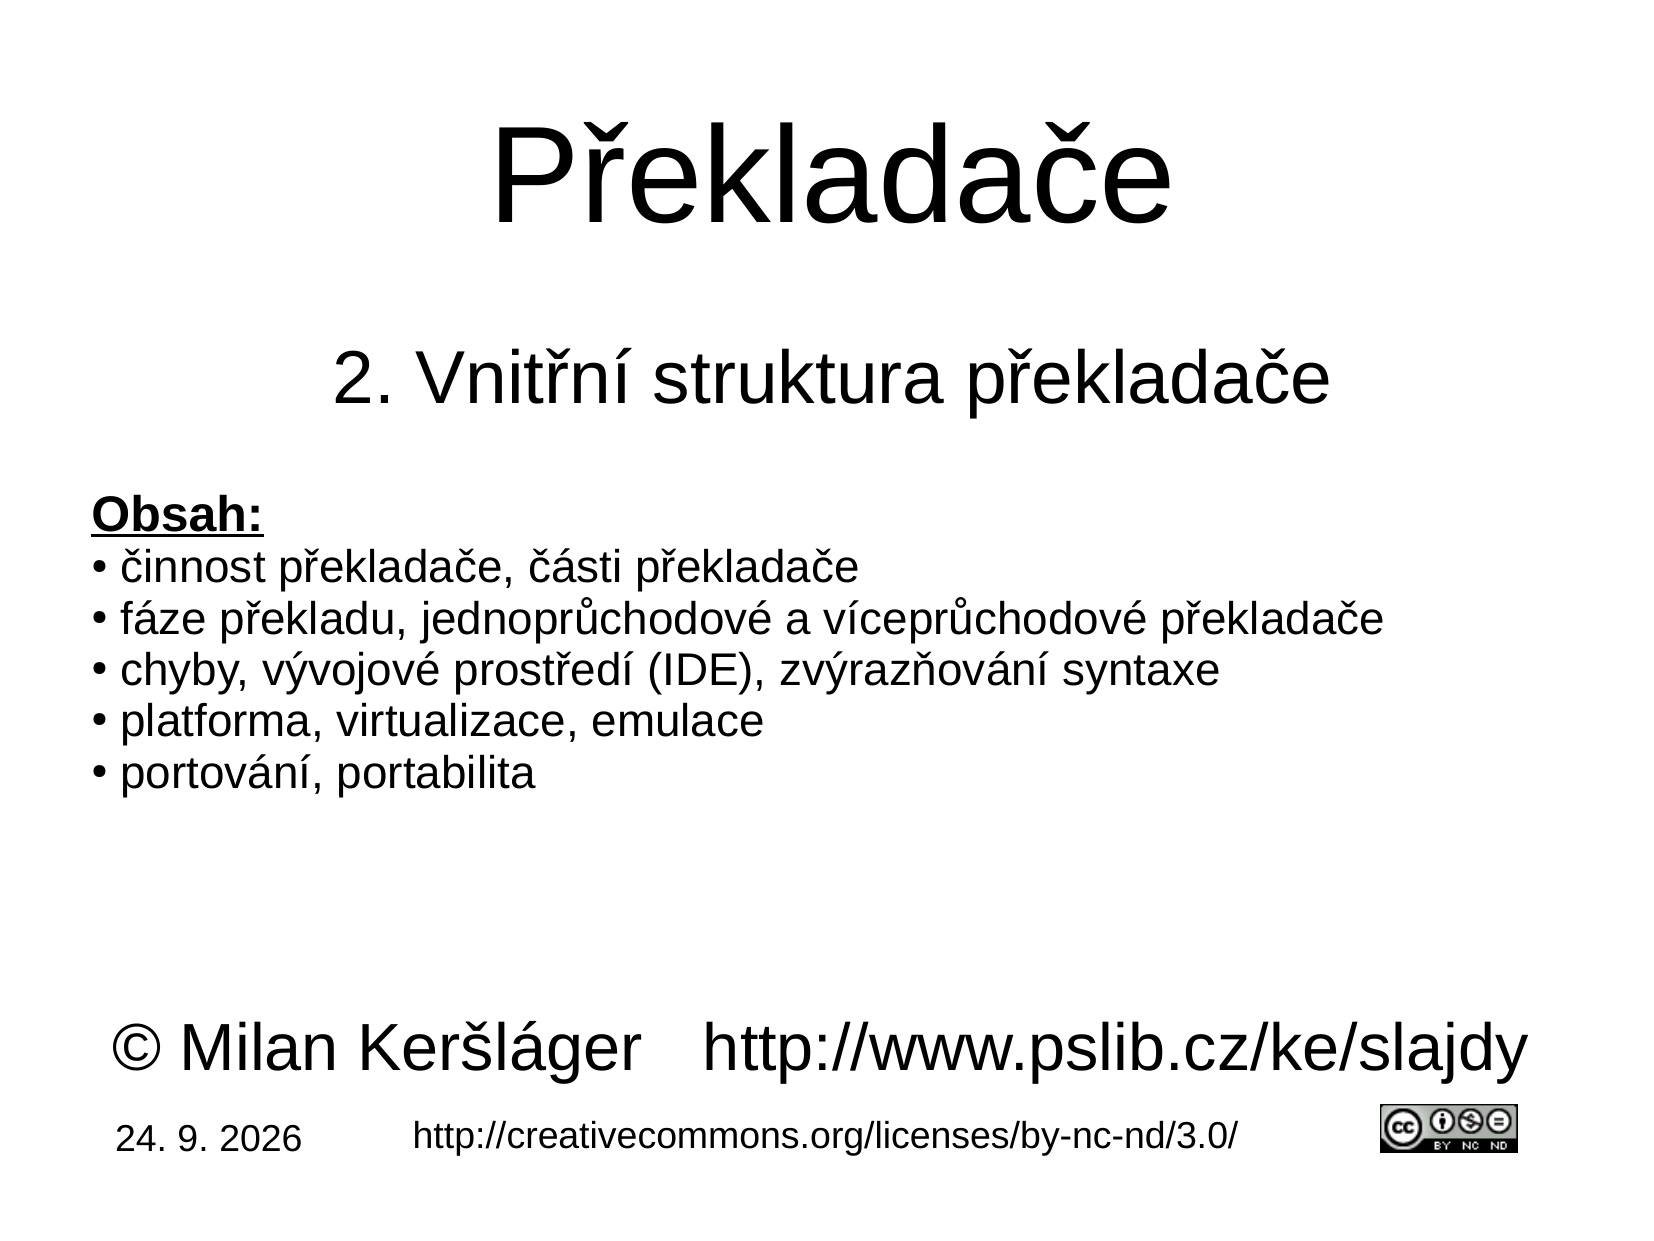

# Překladače 2. Vnitřní struktura překladače
Obsah:
 činnost překladače, části překladače
 fáze překladu, jednoprůchodové a víceprůchodové překladače
 chyby, vývojové prostředí (IDE), zvýrazňování syntaxe
 platforma, virtualizace, emulace
 portování, portabilita
© Milan Keršláger	http://www.pslib.cz/ke/slajdy
http://creativecommons.org/licenses/by-nc-nd/3.0/